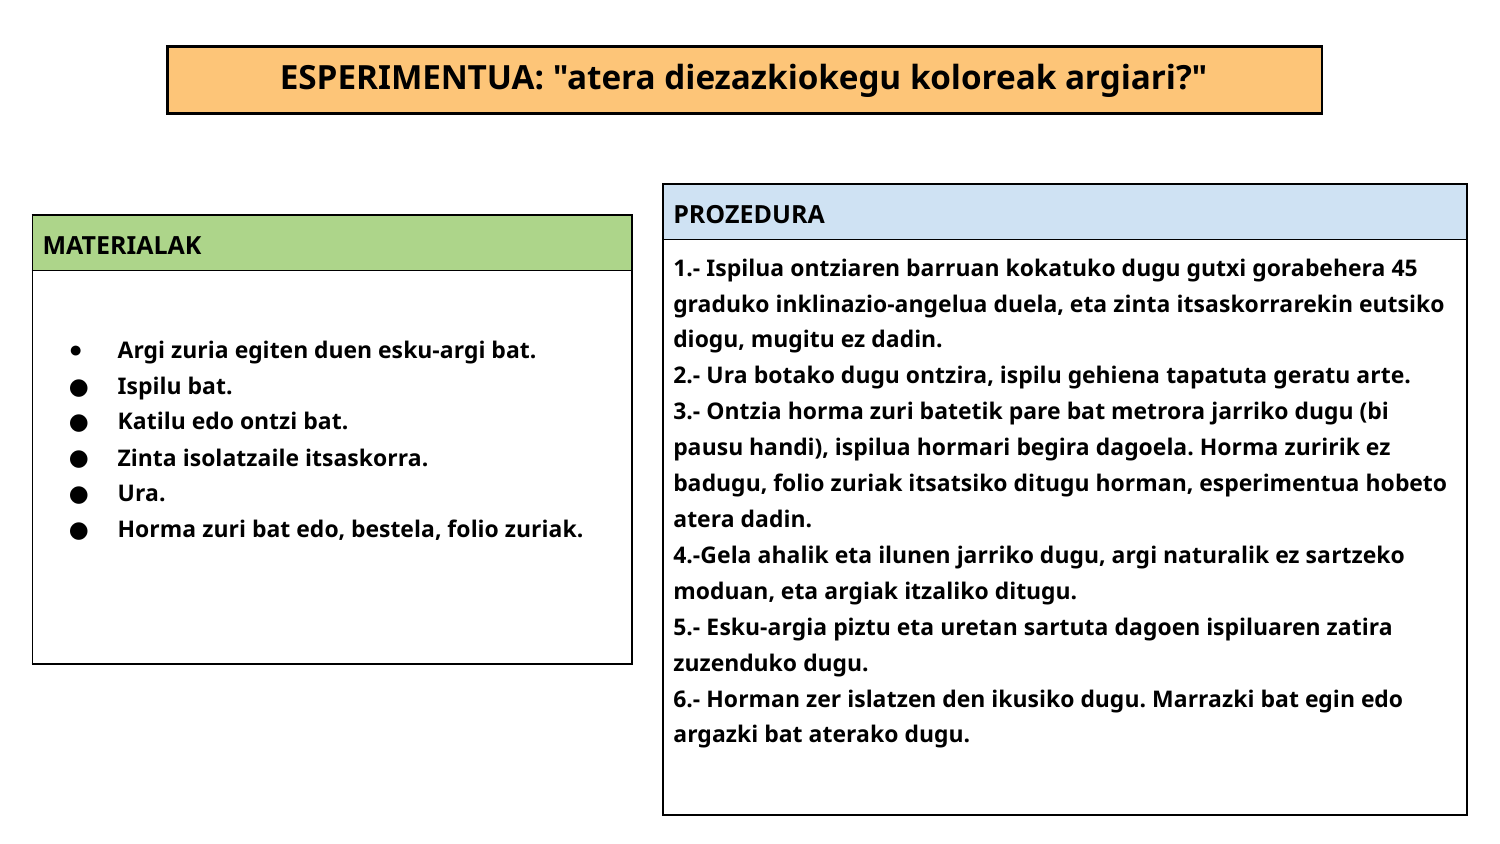

| ESPERIMENTUA: "atera diezazkiokegu koloreak argiari?" |
| --- |
| PROZEDURA |
| --- |
| 1.- Ispilua ontziaren barruan kokatuko dugu gutxi gorabehera 45 graduko inklinazio-angelua duela, eta zinta itsaskorrarekin eutsiko diogu, mugitu ez dadin. 2.- Ura botako dugu ontzira, ispilu gehiena tapatuta geratu arte. 3.- Ontzia horma zuri batetik pare bat metrora jarriko dugu (bi pausu handi), ispilua hormari begira dagoela. Horma zuririk ez badugu, folio zuriak itsatsiko ditugu horman, esperimentua hobeto atera dadin. 4.-Gela ahalik eta ilunen jarriko dugu, argi naturalik ez sartzeko moduan, eta argiak itzaliko ditugu. 5.- Esku-argia piztu eta uretan sartuta dagoen ispiluaren zatira zuzenduko dugu. 6.- Horman zer islatzen den ikusiko dugu. Marrazki bat egin edo argazki bat aterako dugu. |
| MATERIALAK |
| --- |
| Argi zuria egiten duen esku-argi bat. Ispilu bat. Katilu edo ontzi bat. Zinta isolatzaile itsaskorra. Ura. Horma zuri bat edo, bestela, folio zuriak. |